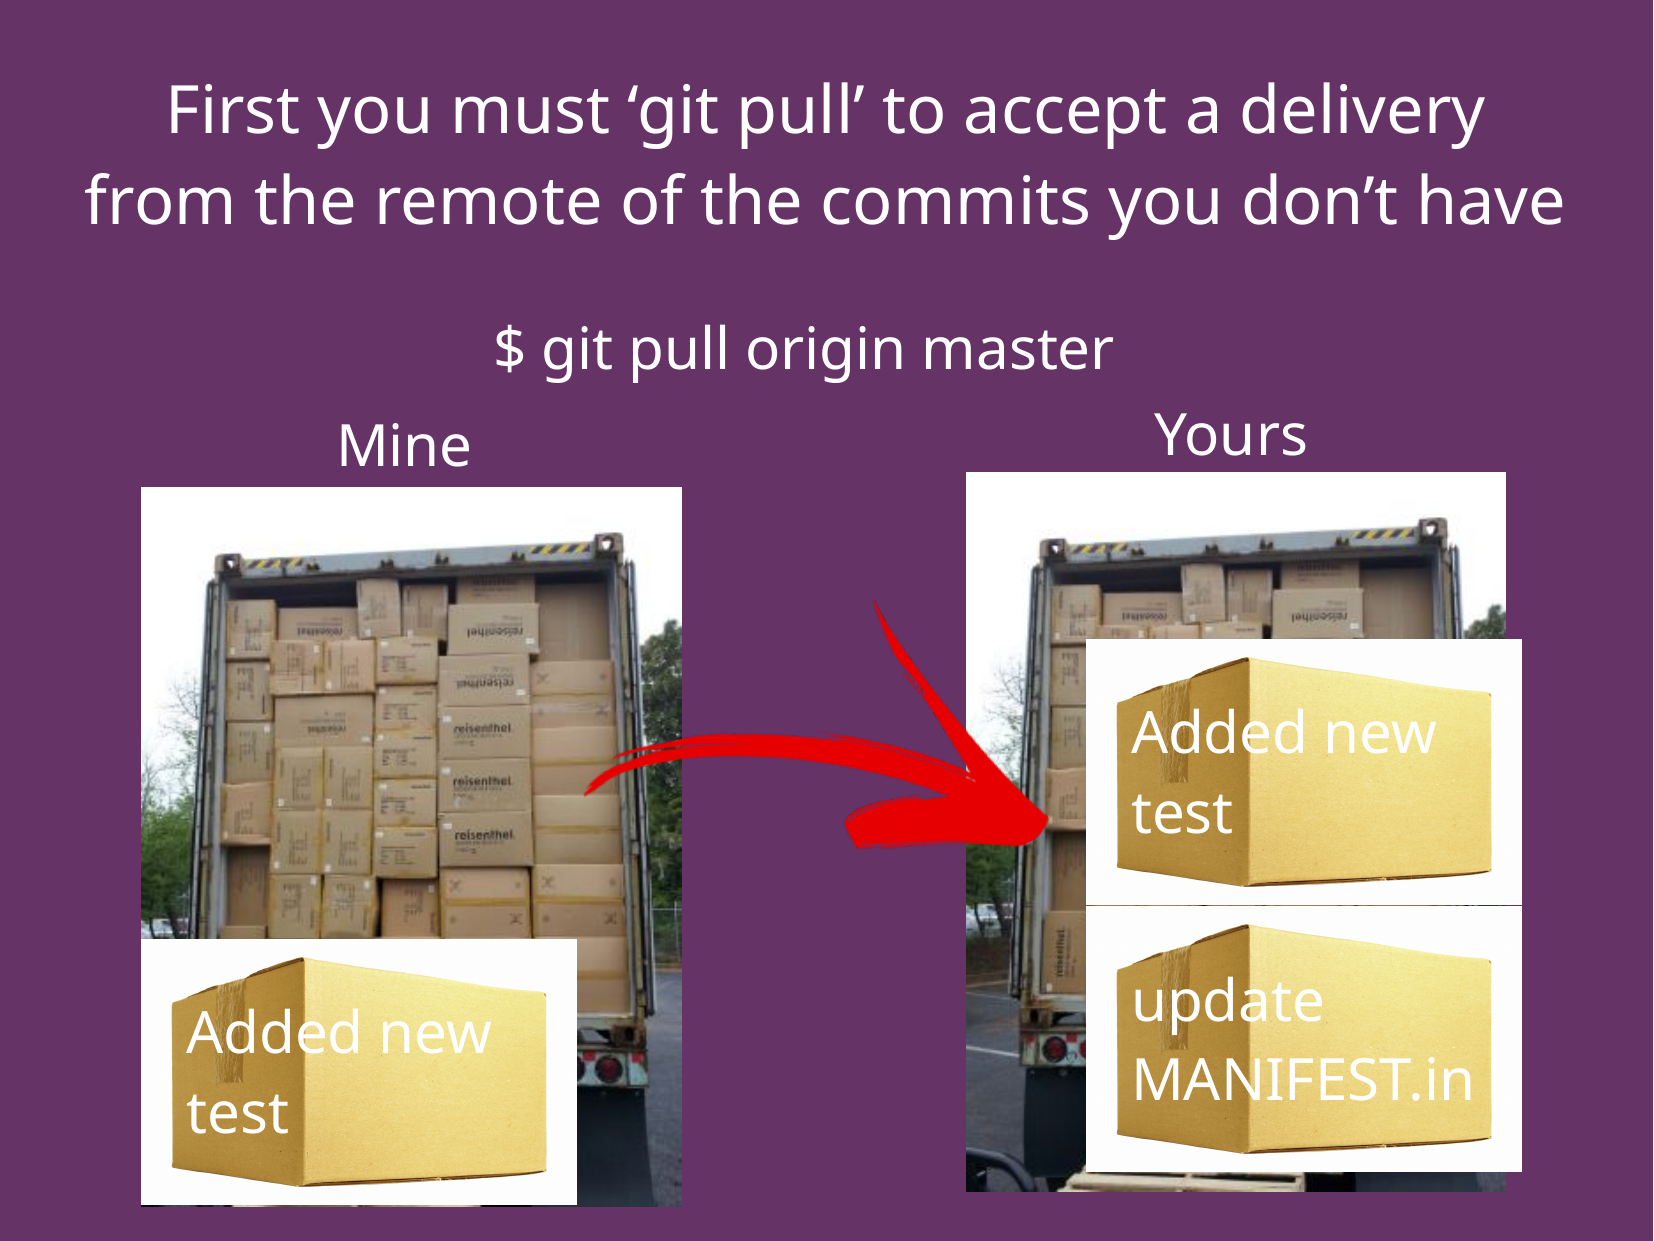

# First you must ‘git pull’ to accept a delivery from the remote of the commits you don’t have
$ git pull origin master
Yours
Mine
Added new test
update MANIFEST.in
Added new test